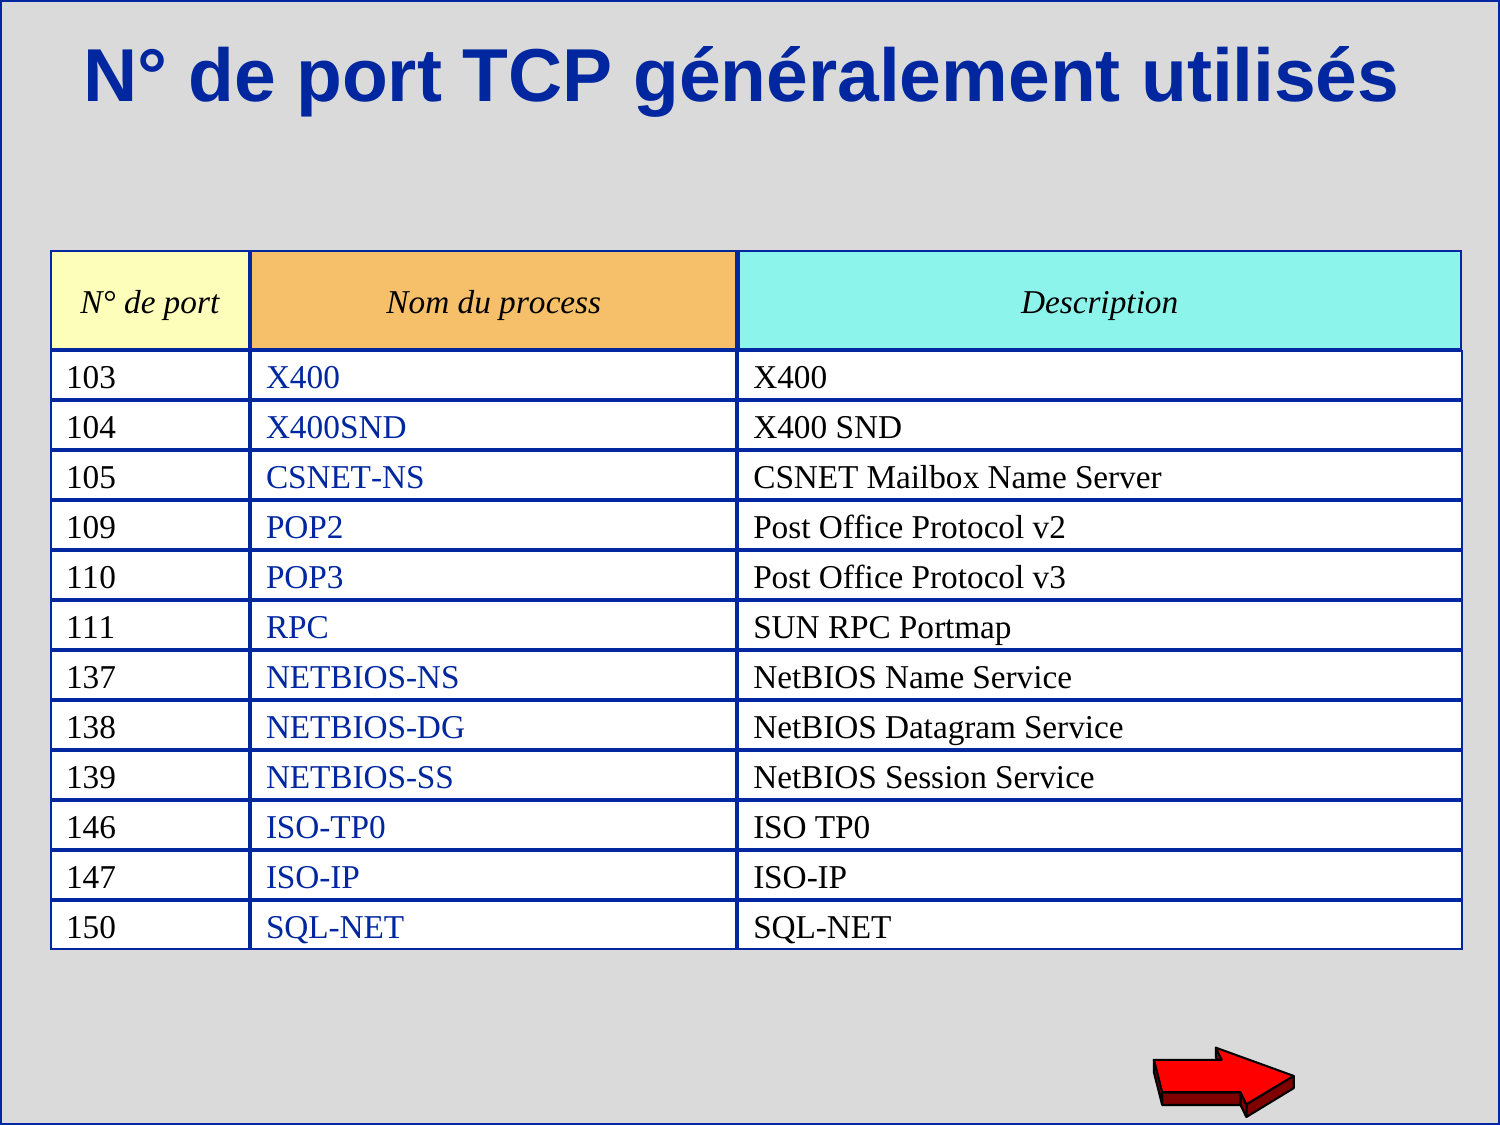

# N° de port TCP généralement utilisés
N° de port
Nom du process
Description
103
X400
X400
104
X400SND
X400 SND
105
CSNET-NS
CSNET Mailbox Name Server
109
POP2
Post Office Protocol v2
110
POP3
Post Office Protocol v3
111
RPC
SUN RPC Portmap
137
NETBIOS-NS
NetBIOS Name Service
138
NETBIOS-DG
NetBIOS Datagram Service
139
NETBIOS-SS
NetBIOS Session Service
146
ISO-TP0
ISO TP0
147
ISO-IP
ISO-IP
150
SQL-NET
SQL-NET
<date/time> Michel BESSON